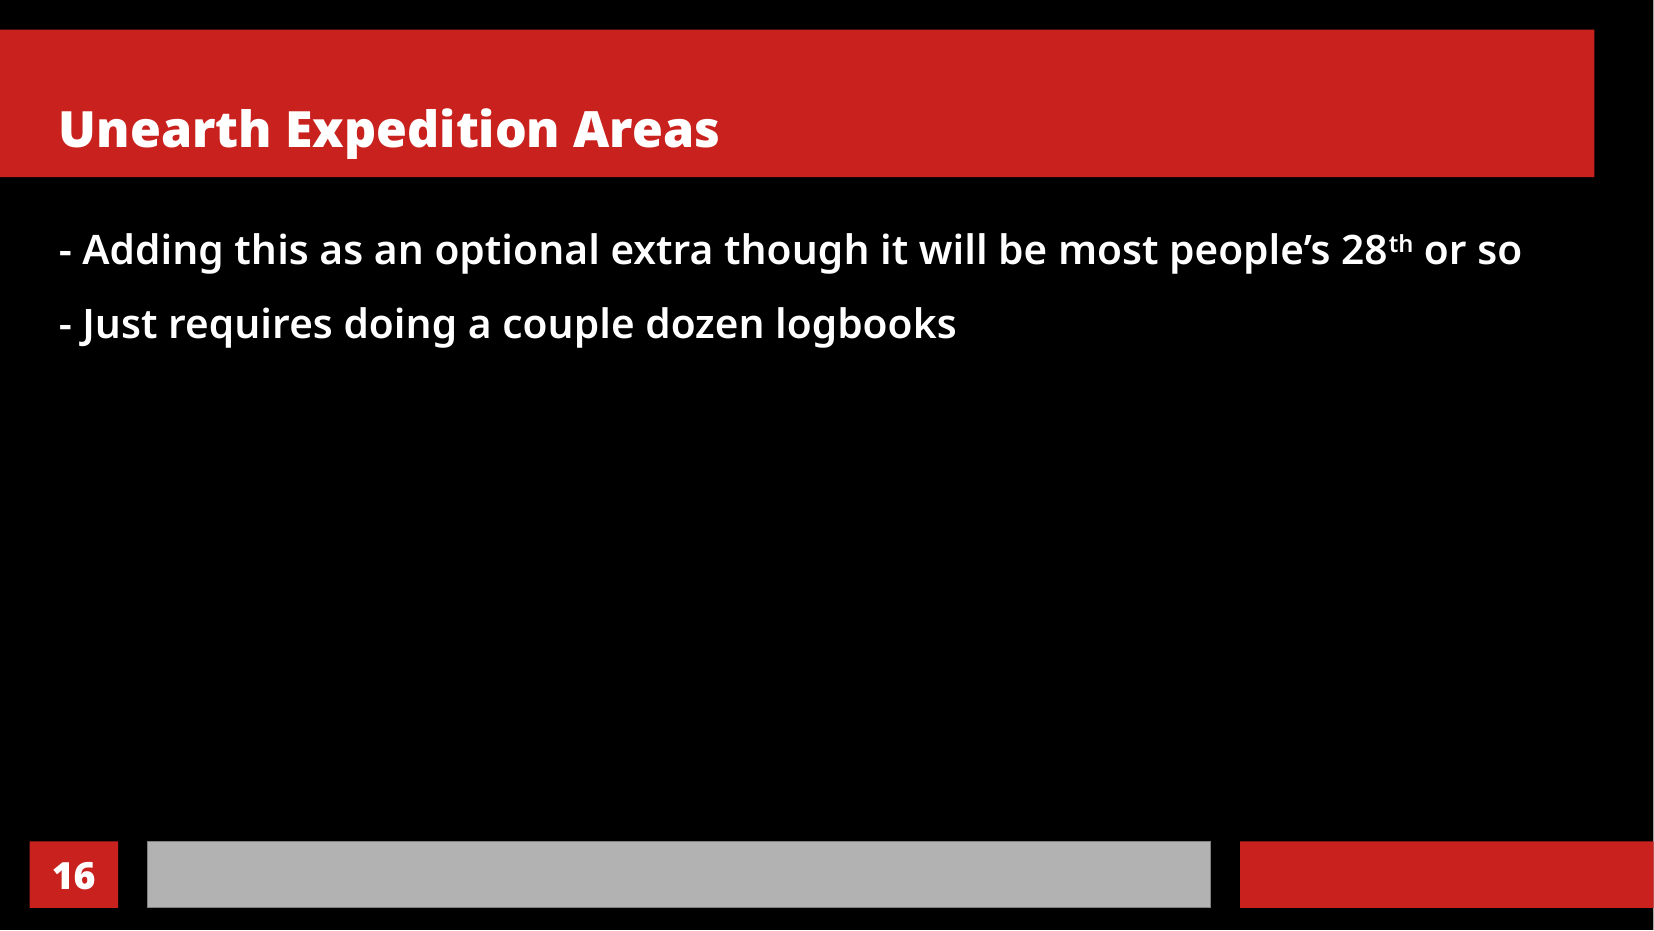

# Unearth Expedition Areas
- Adding this as an optional extra though it will be most people’s 28th or so
- Just requires doing a couple dozen logbooks
16